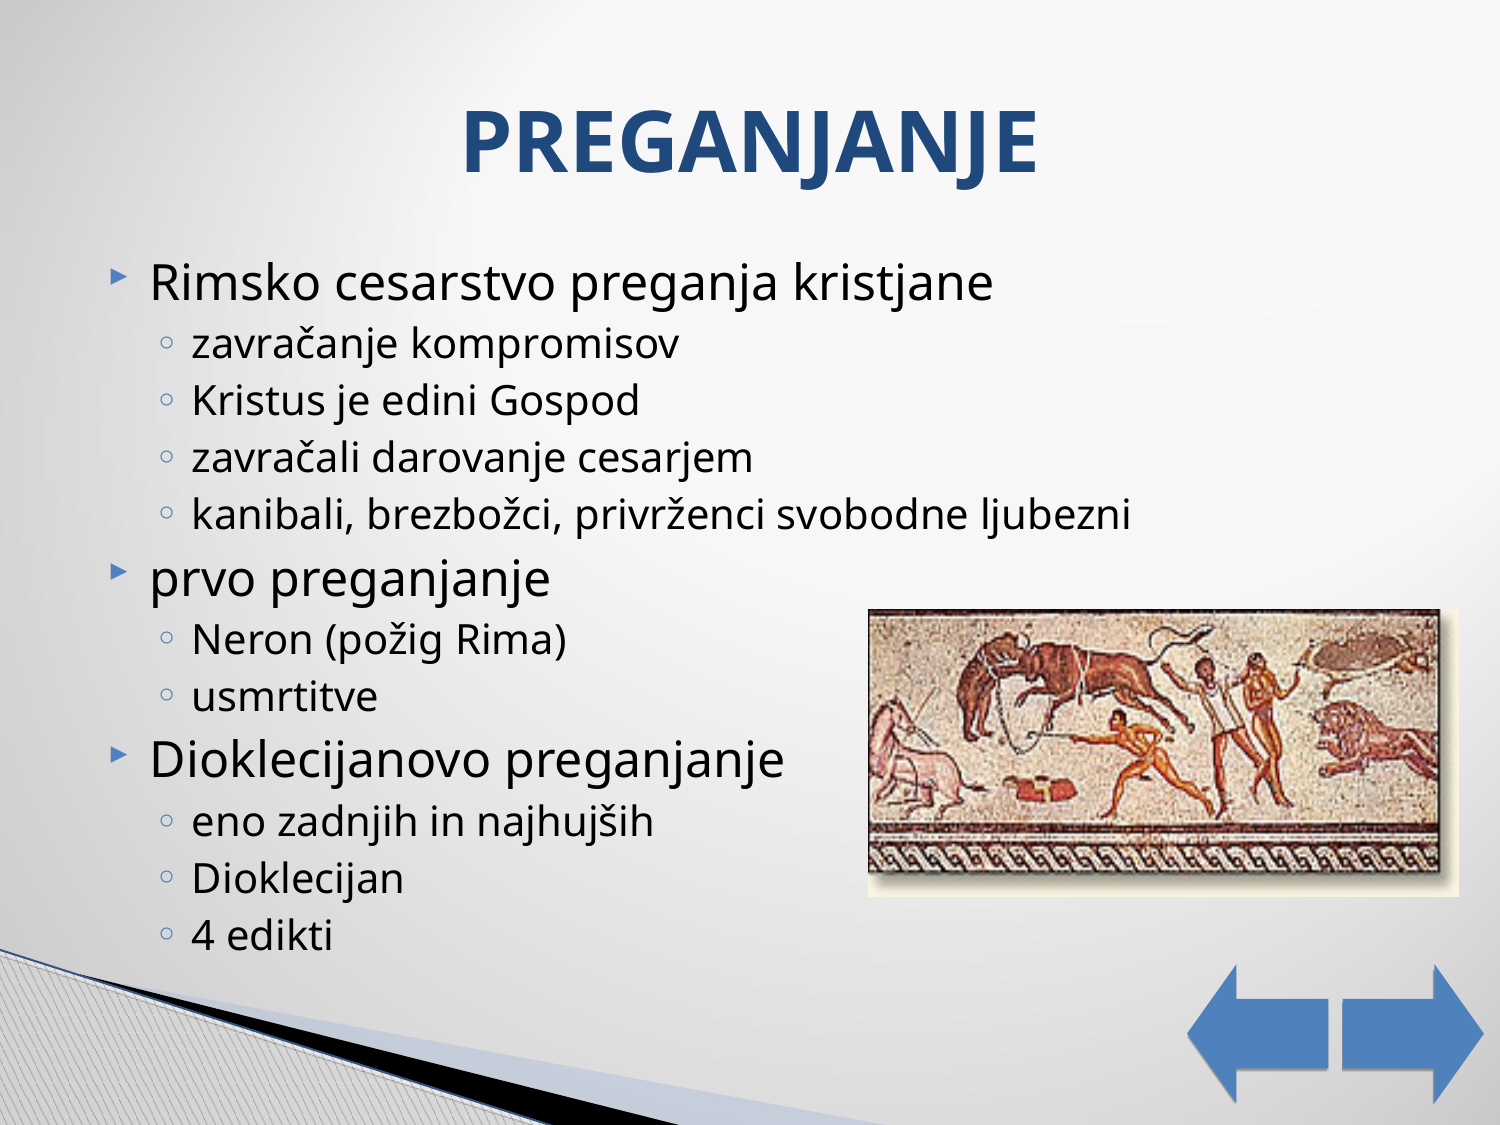

PREGANJANJE
# Rimsko cesarstvo preganja kristjane
zavračanje kompromisov
Kristus je edini Gospod
zavračali darovanje cesarjem
kanibali, brezbožci, privrženci svobodne ljubezni
prvo preganjanje
Neron (požig Rima)
usmrtitve
Dioklecijanovo preganjanje
eno zadnjih in najhujših
Dioklecijan
4 edikti